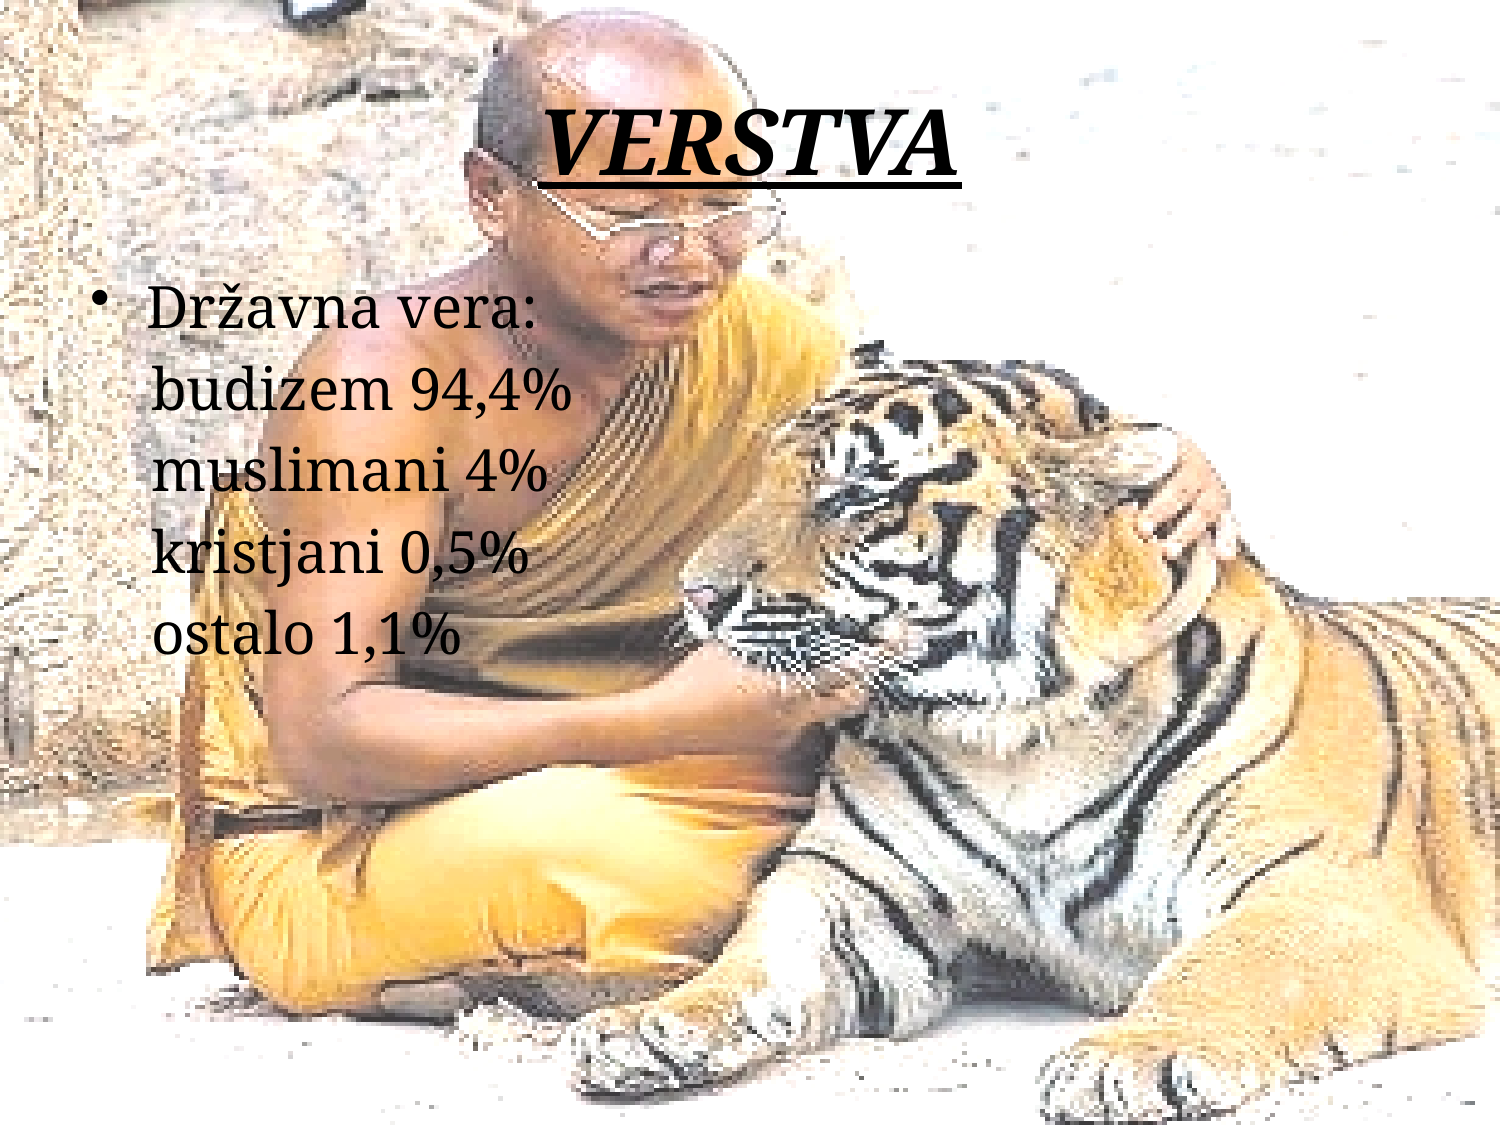

# VERSTVA
Državna vera:
 budizem 94,4%
 muslimani 4%
 kristjani 0,5%
 ostalo 1,1%